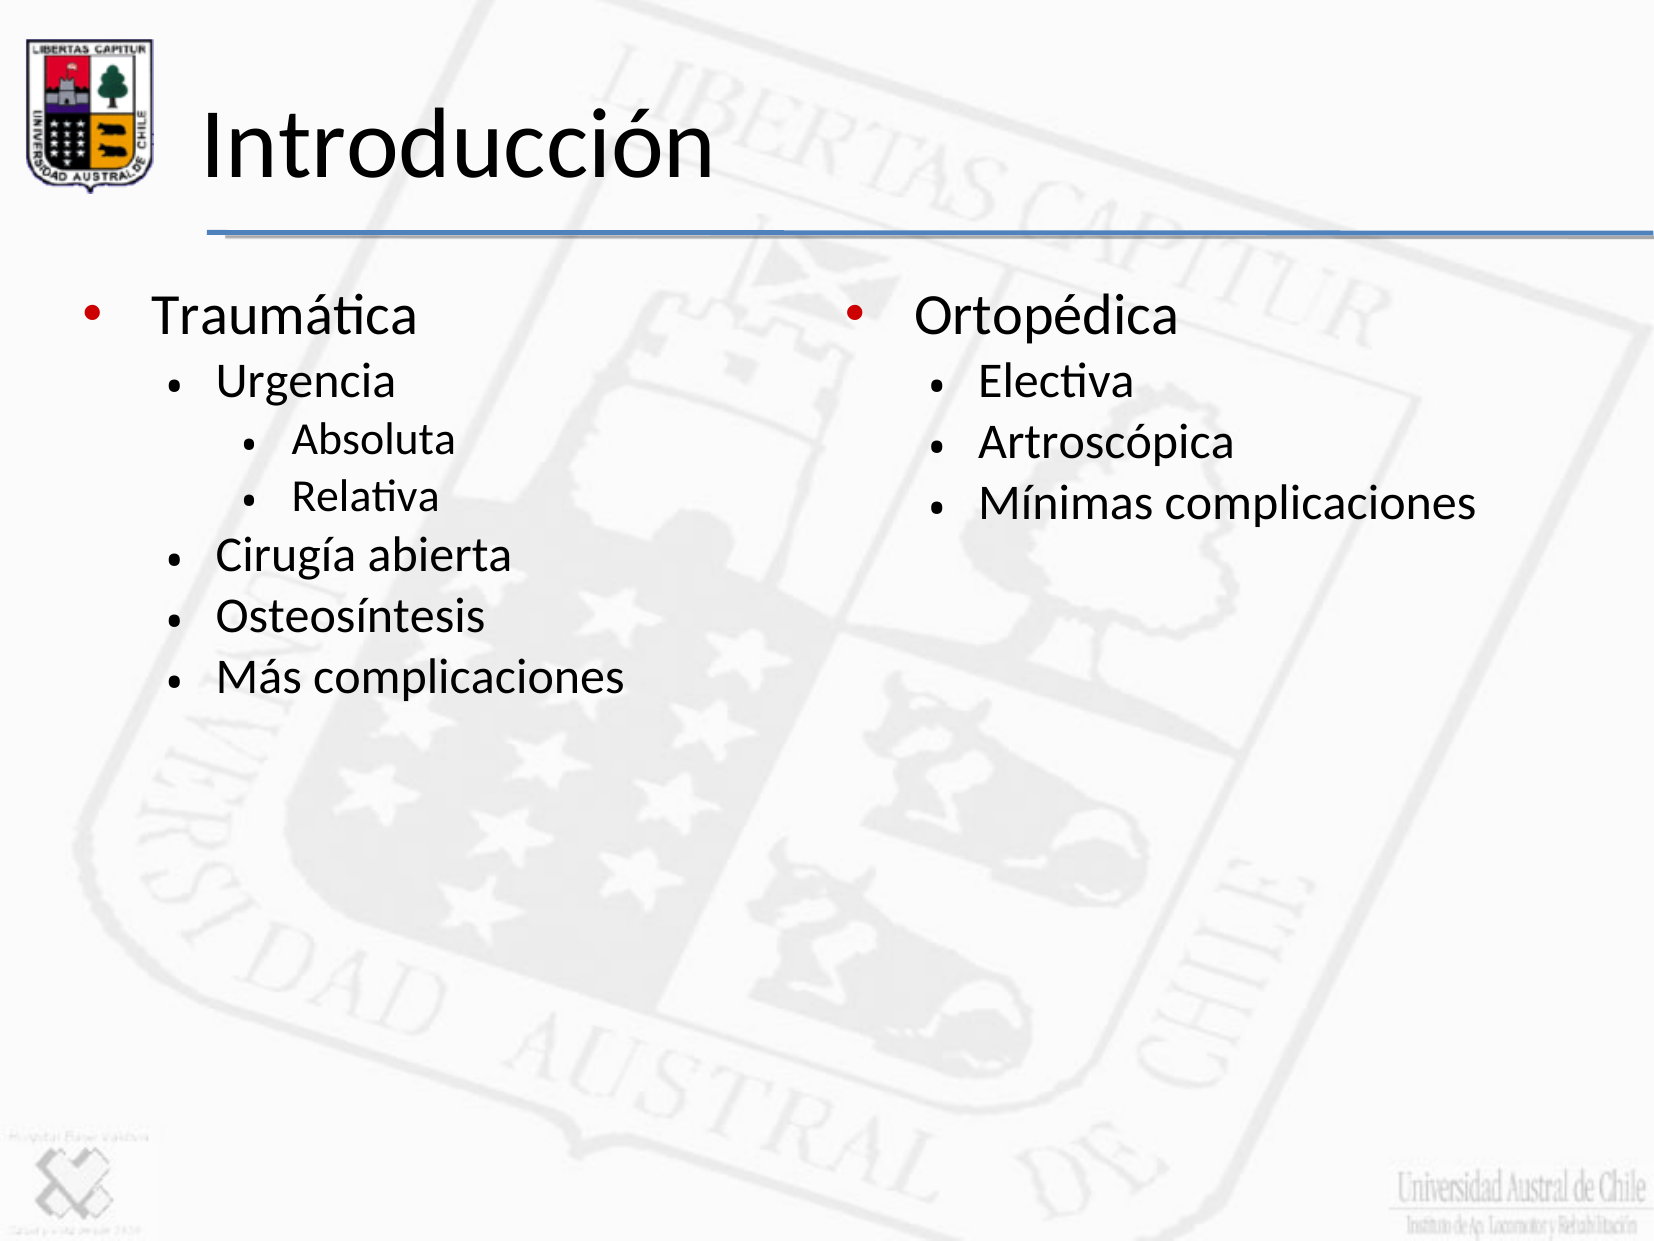

# Introducción
Traumática
Urgencia
Absoluta
Relativa
Cirugía abierta
Osteosíntesis
Más complicaciones
Ortopédica
Electiva
Artroscópica
Mínimas complicaciones